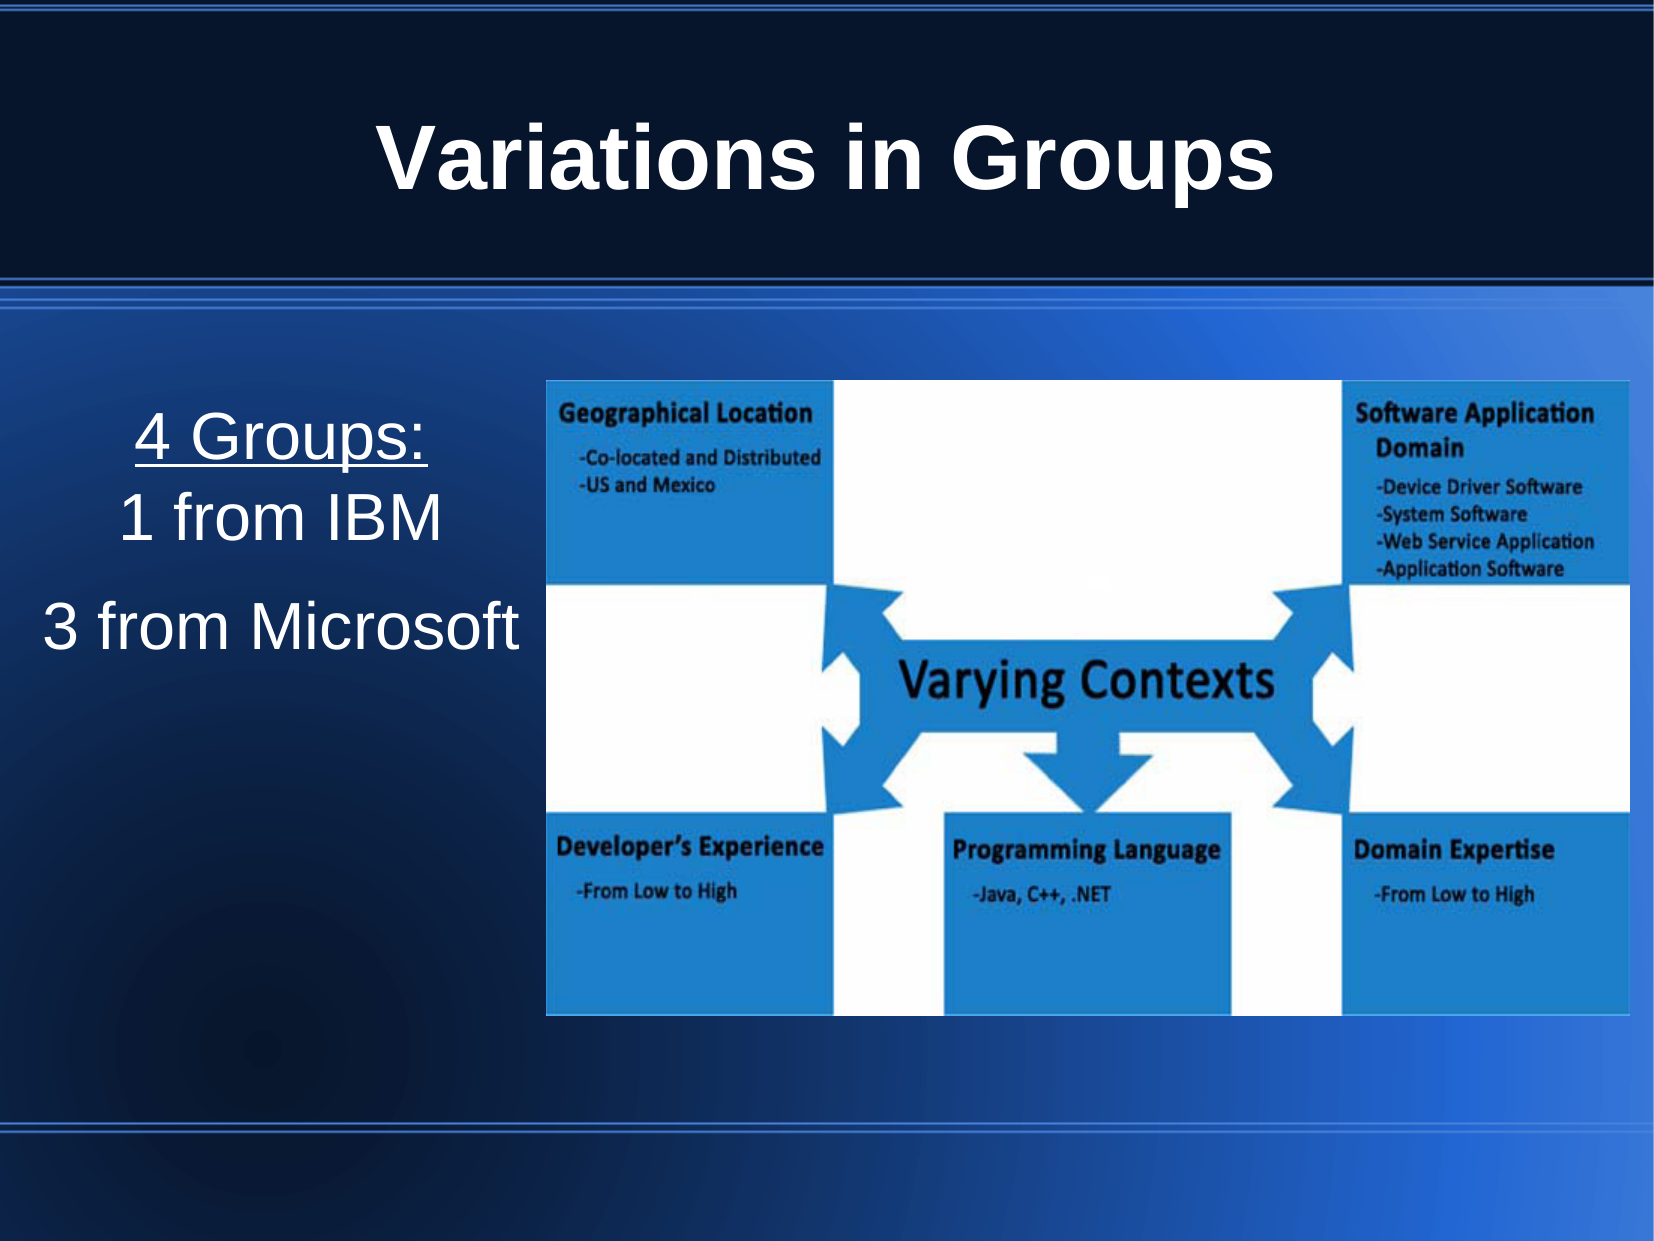

# Variations in Groups
4 Groups:
1 from IBM
3 from Microsoft